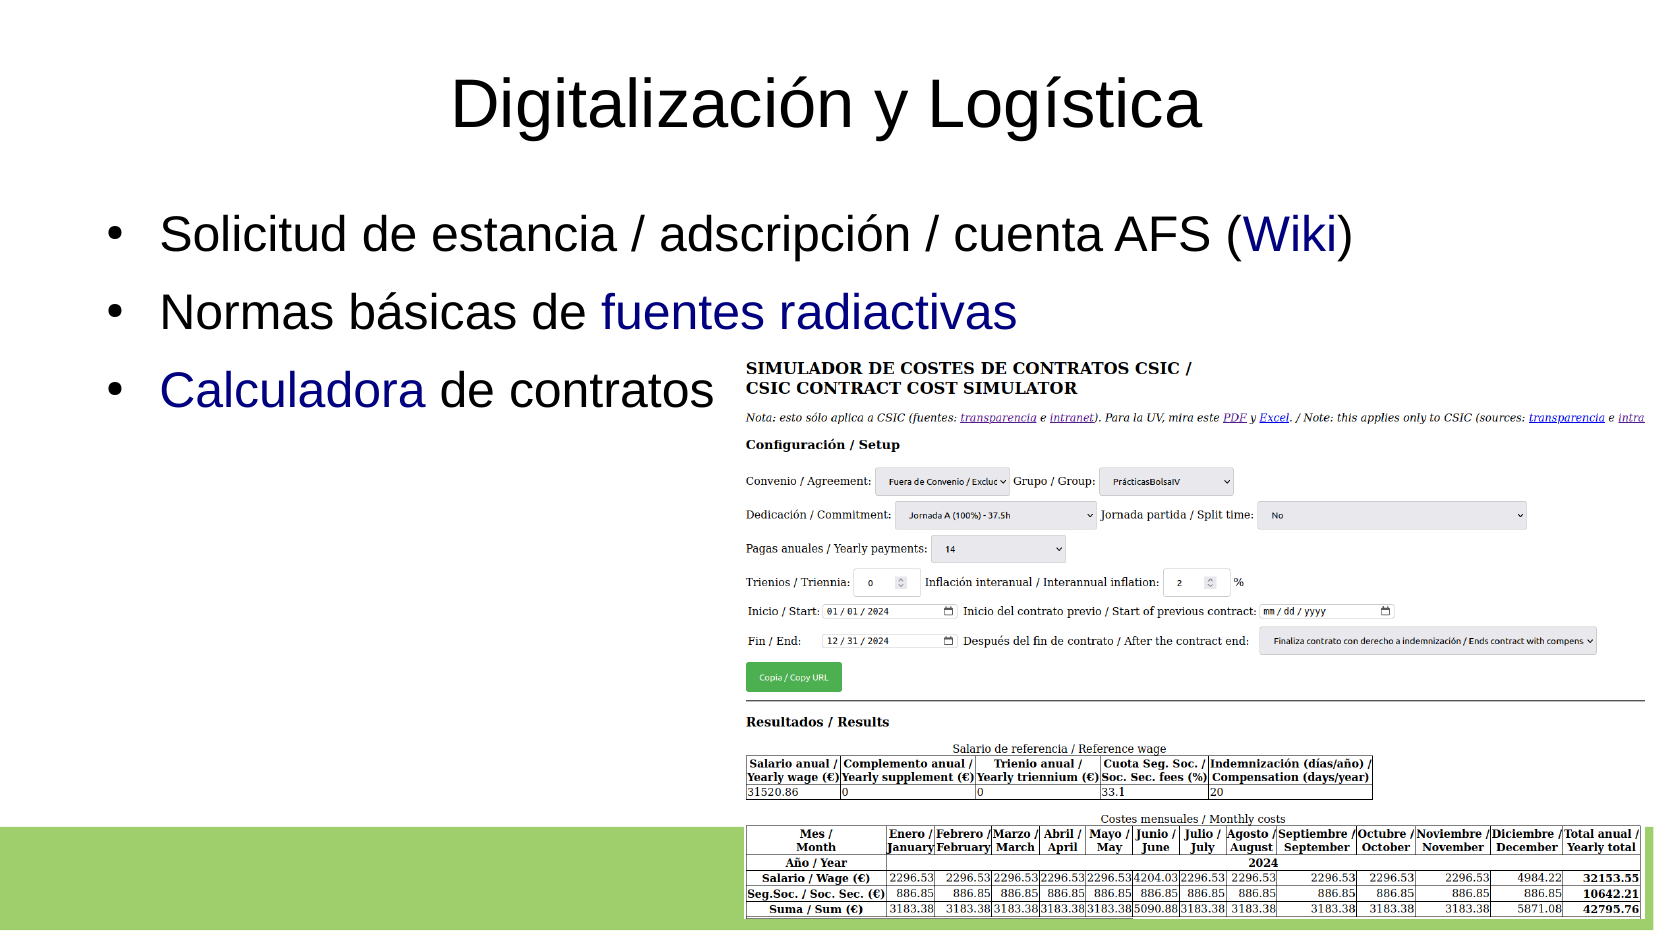

# Digitalización y Logística
Solicitud de estancia / adscripción / cuenta AFS (Wiki)
Normas básicas de fuentes radiactivas
Calculadora de contratos